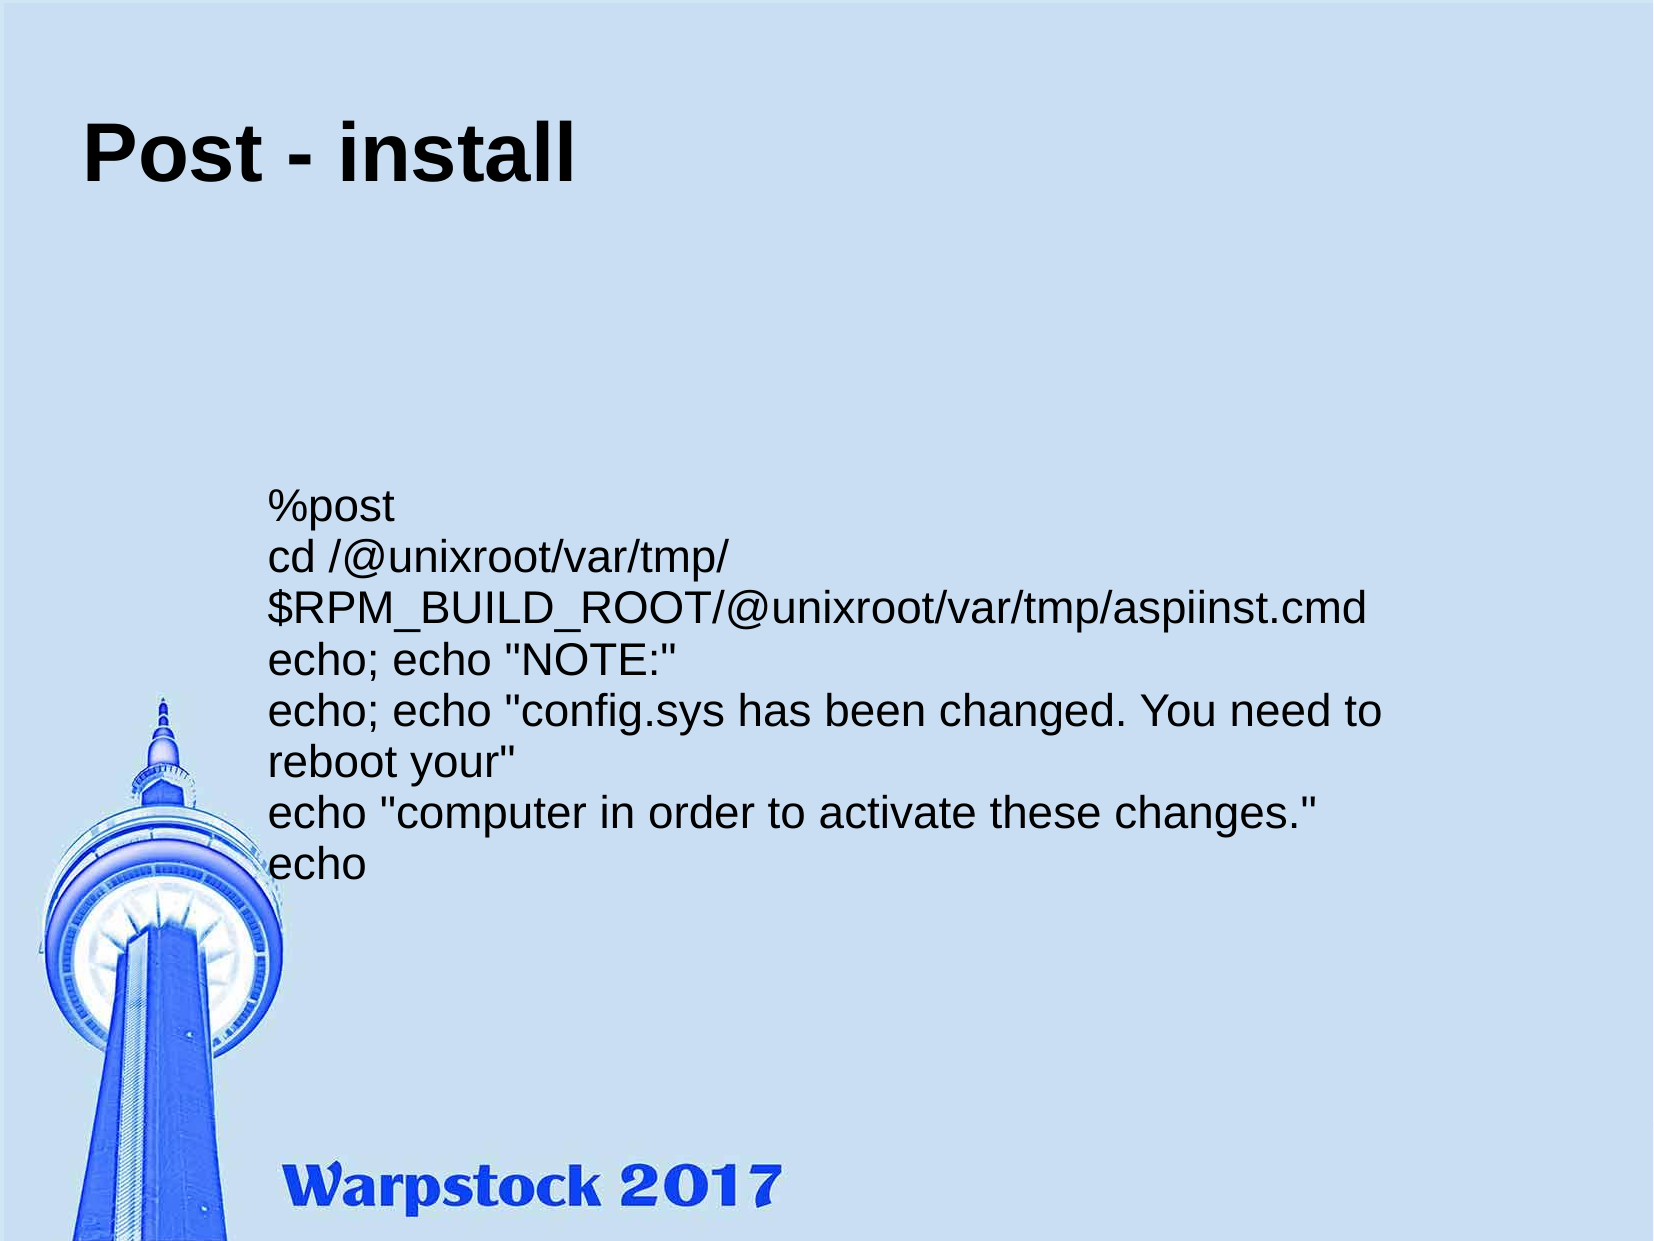

# Post - install
%post
cd /@unixroot/var/tmp/
$RPM_BUILD_ROOT/@unixroot/var/tmp/aspiinst.cmd
echo; echo "NOTE:"
echo; echo "config.sys has been changed. You need to reboot your"
echo "computer in order to activate these changes."
echo